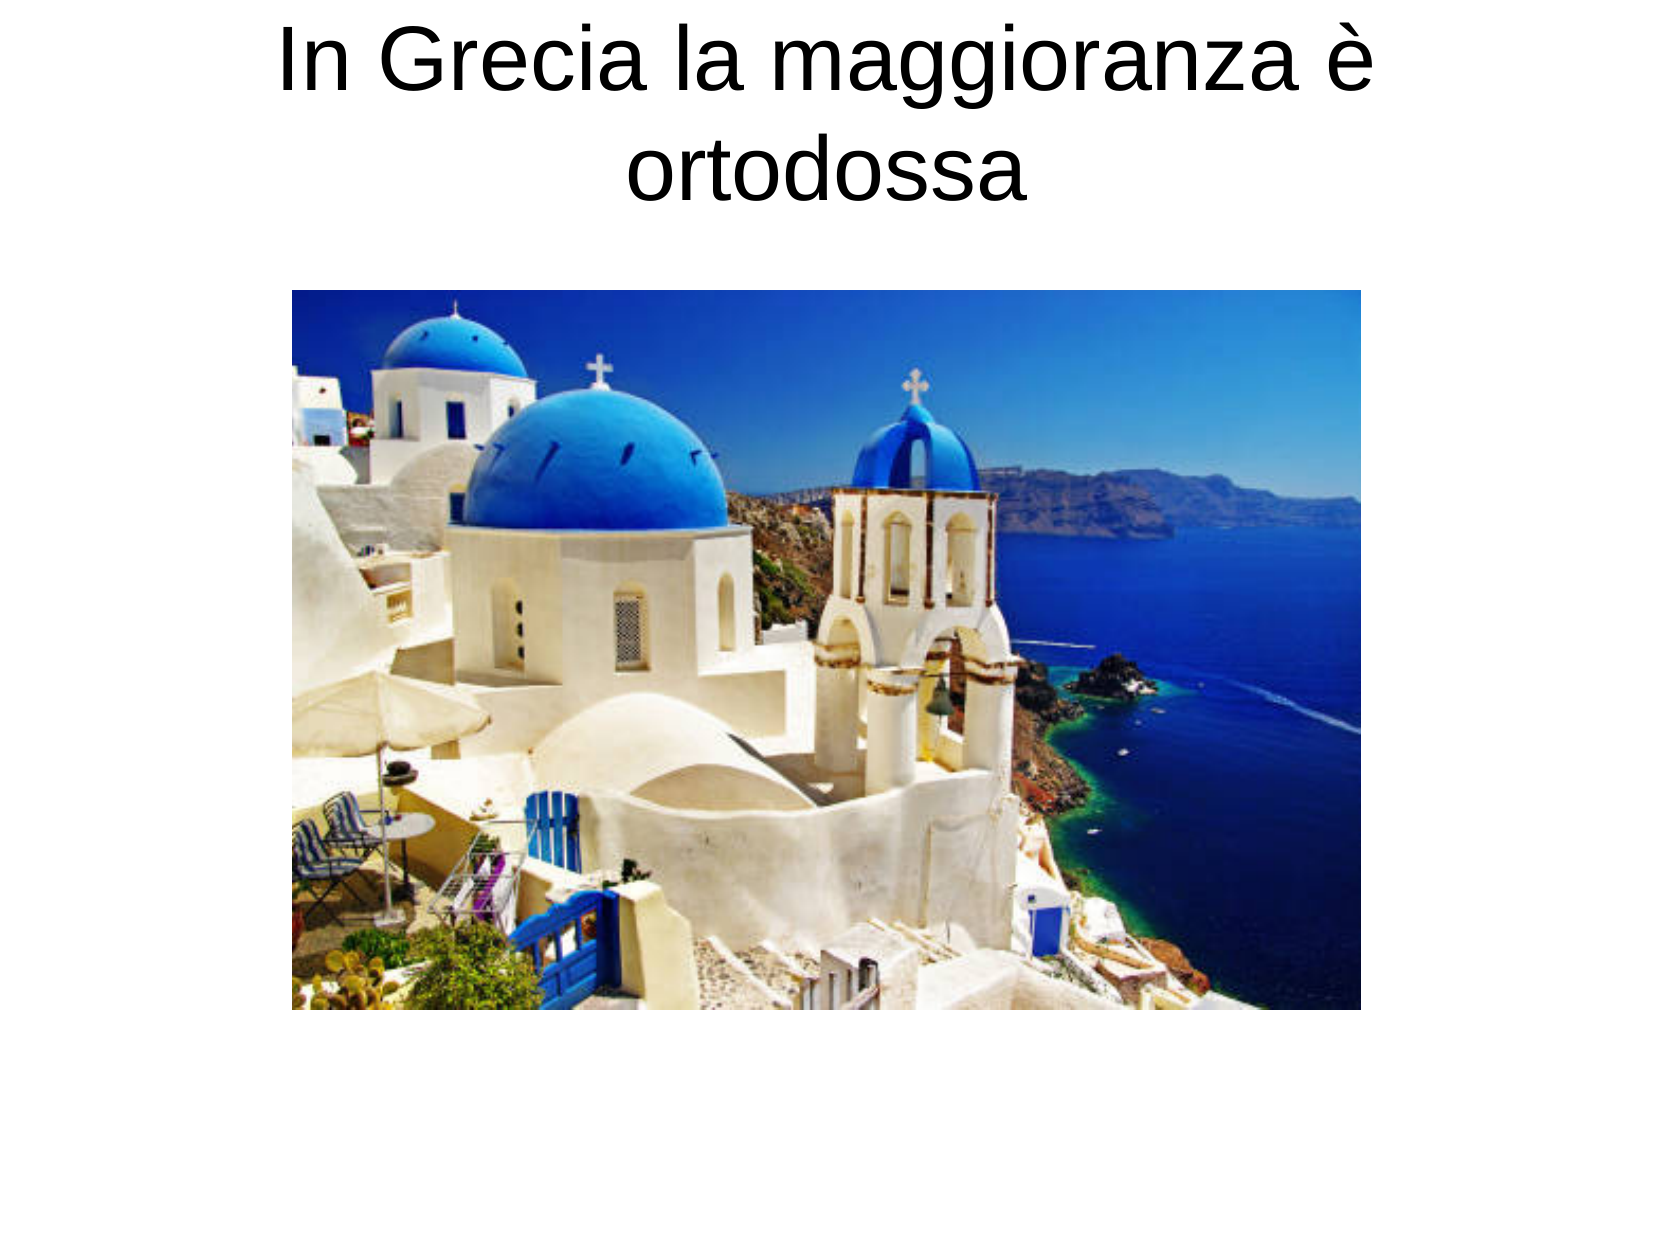

# In Grecia la maggioranza è ortodossa